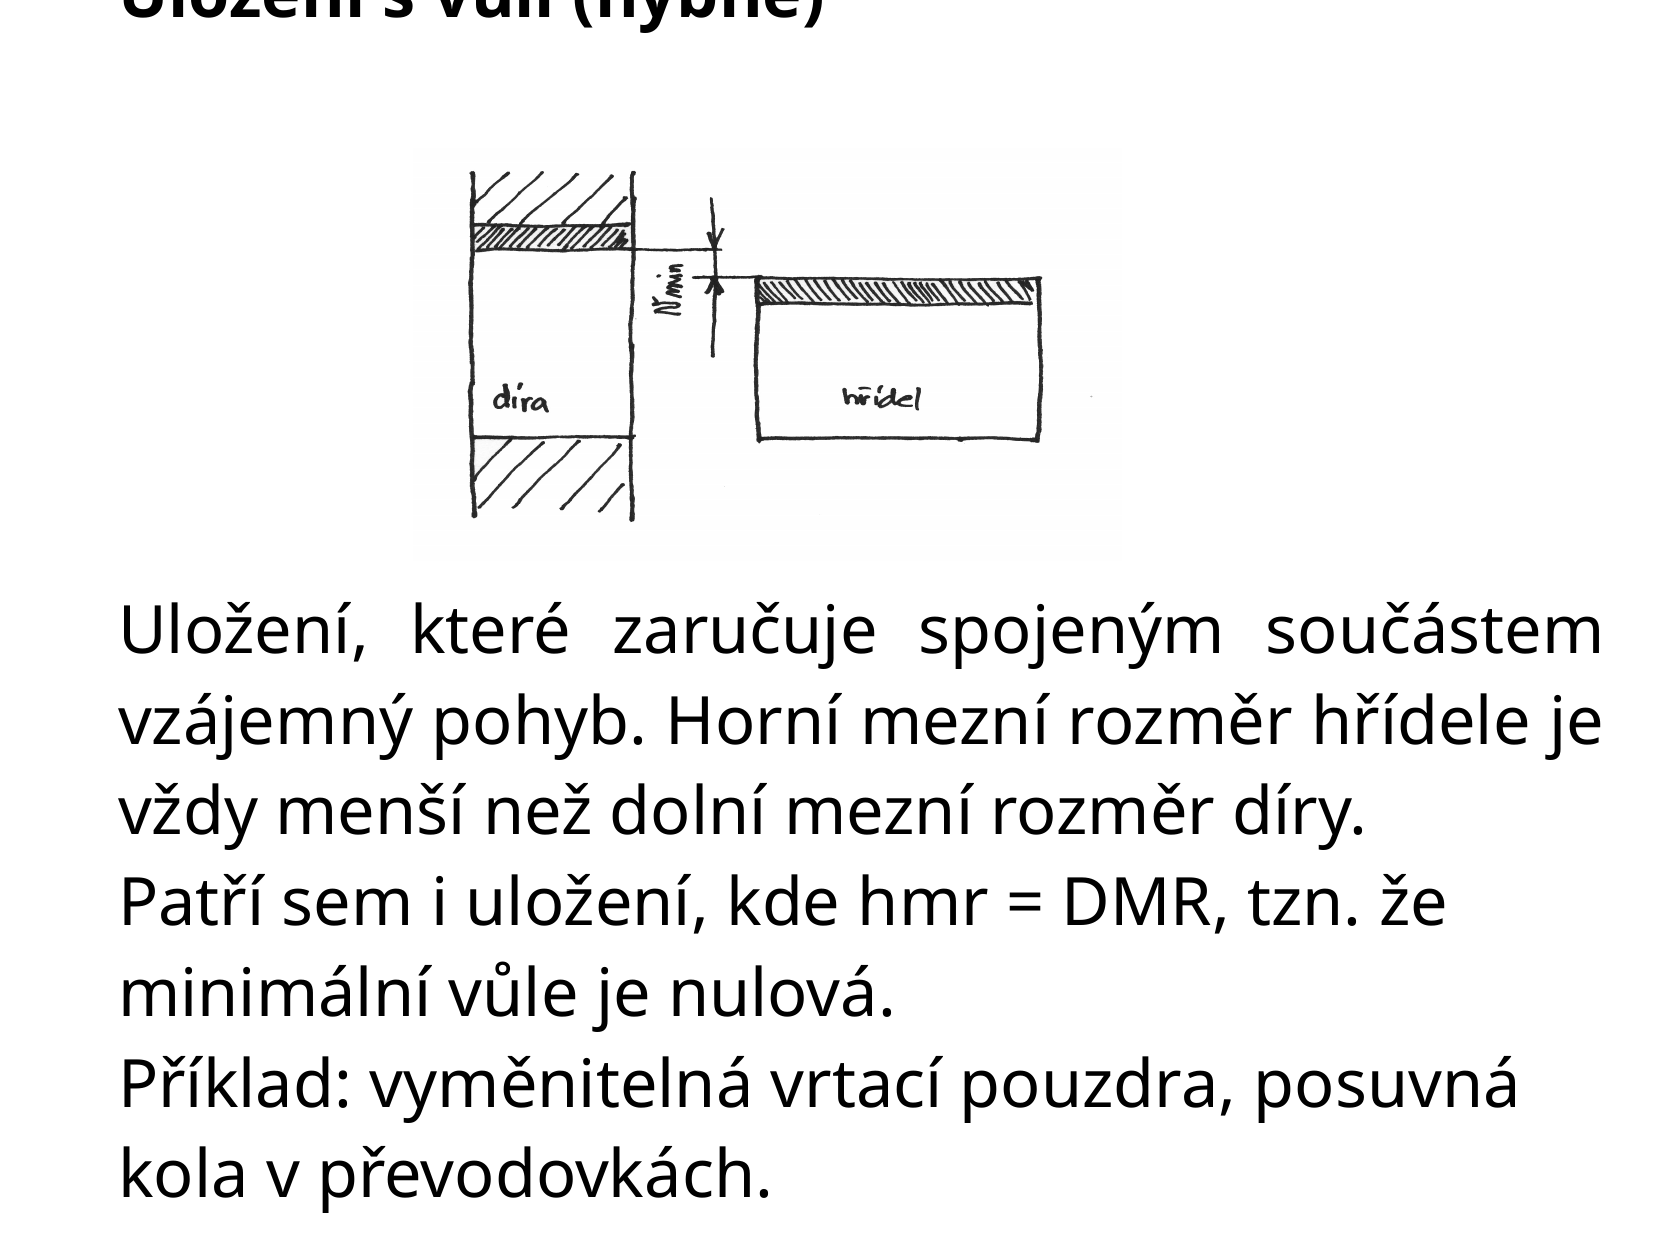

# Uložení s vůlí (hybné)
Uložení, které zaručuje spojeným součástem vzájemný pohyb. Horní mezní rozměr hřídele je vždy menší než dolní mezní rozměr díry.
Patří sem i uložení, kde hmr = DMR, tzn. že minimální vůle je nulová.
Příklad: vyměnitelná vrtací pouzdra, posuvná kola v převodovkách.